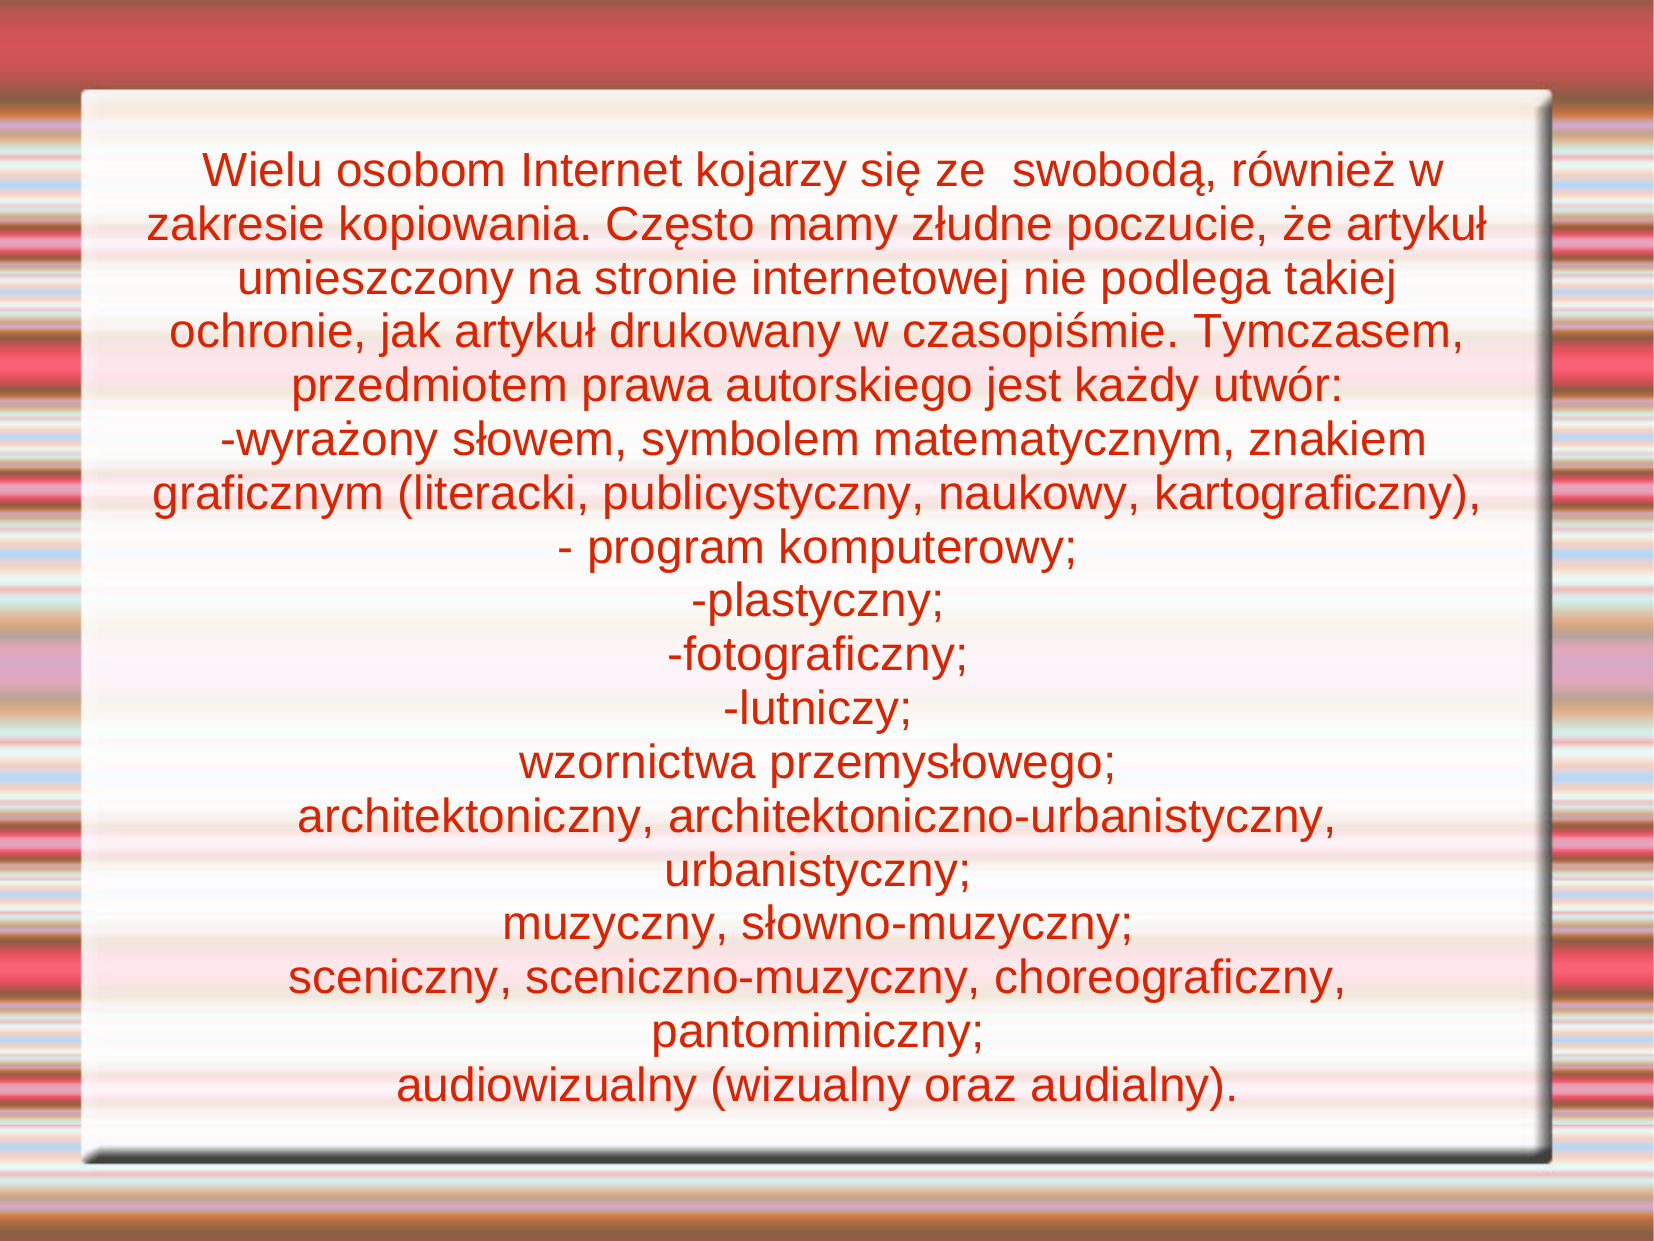

# Wielu osobom Internet kojarzy się ze swobodą, również w zakresie kopiowania. Często mamy złudne poczucie, że artykuł umieszczony na stronie internetowej nie podlega takiej ochronie, jak artykuł drukowany w czasopiśmie. Tymczasem, przedmiotem prawa autorskiego jest każdy utwór: -wyrażony słowem, symbolem matematycznym, znakiem graficznym (literacki, publicystyczny, naukowy, kartograficzny), - program komputerowy; -plastyczny; -fotograficzny; -lutniczy; wzornictwa przemysłowego; architektoniczny, architektoniczno-urbanistyczny, urbanistyczny; muzyczny, słowno-muzyczny; sceniczny, sceniczno-muzyczny, choreograficzny, pantomimiczny; audiowizualny (wizualny oraz audialny).